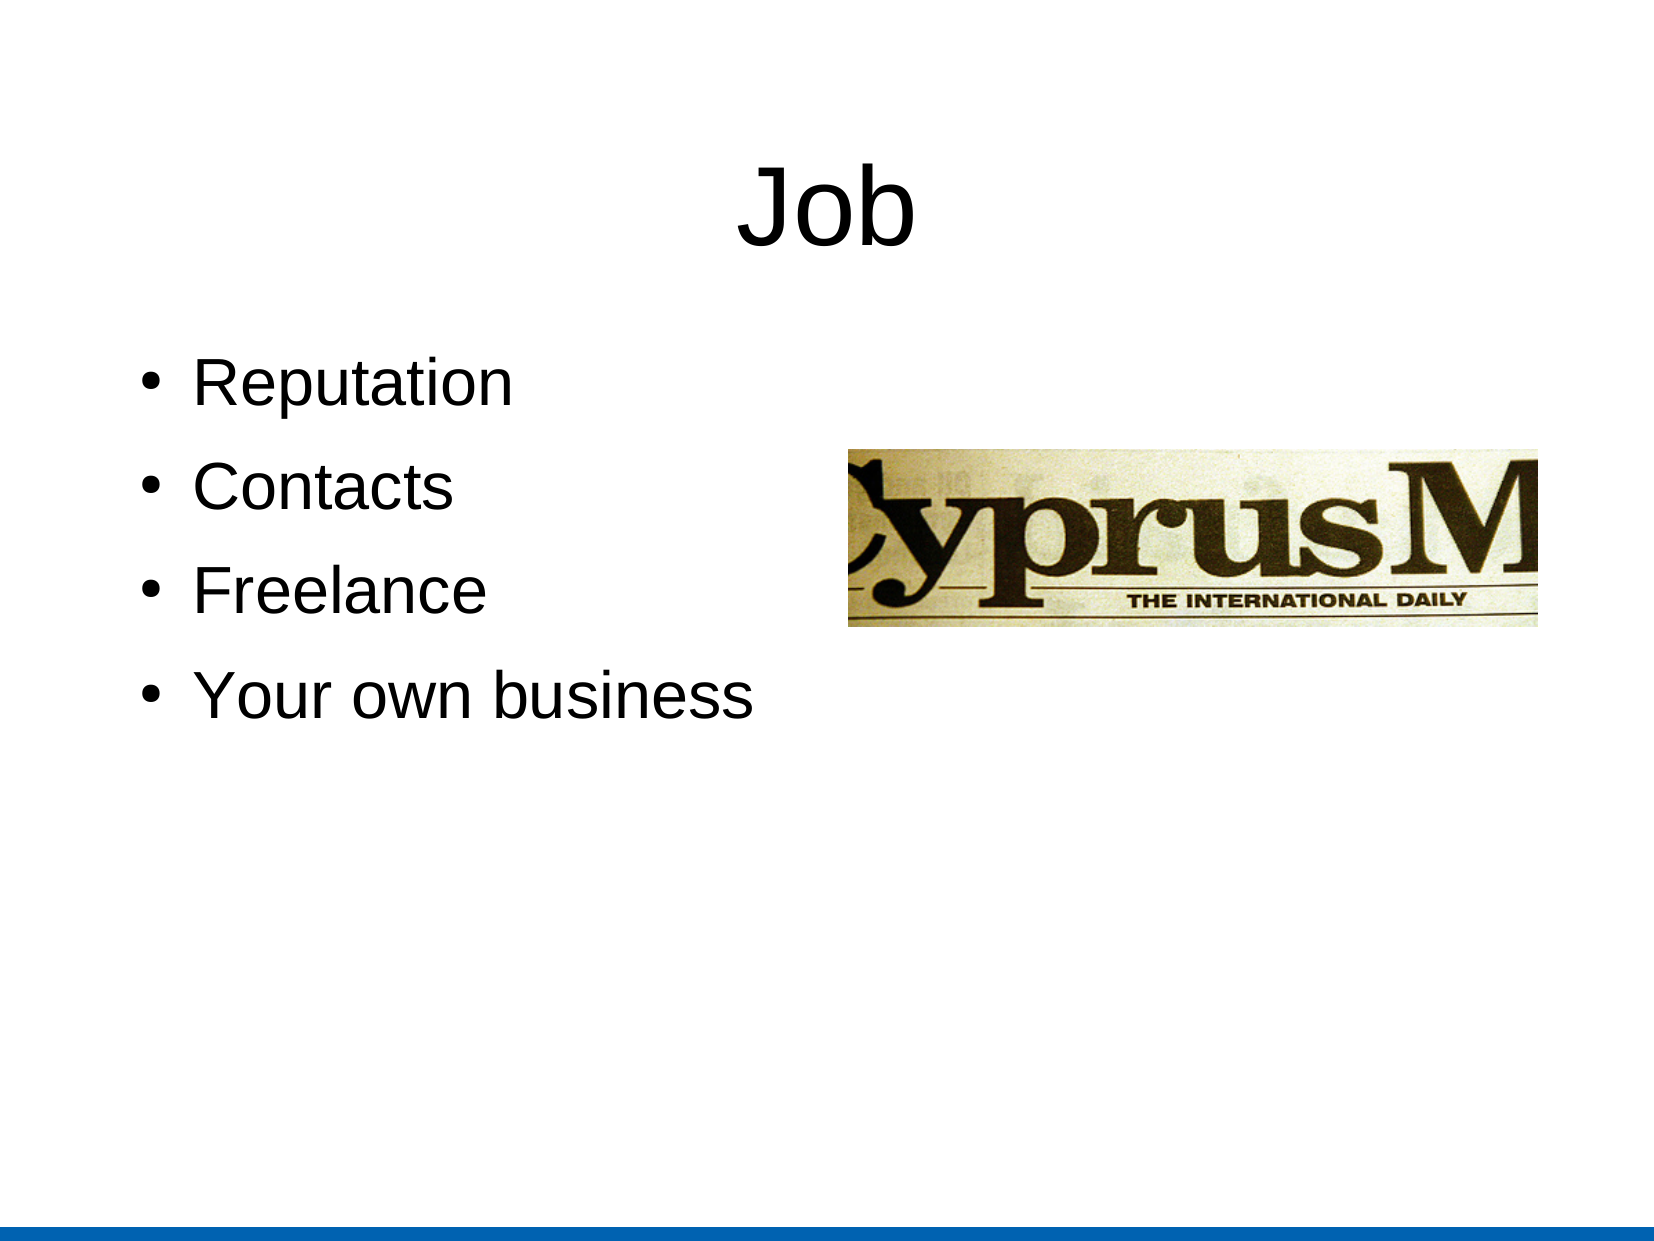

# Job
Reputation
Contacts
Freelance
Your own business